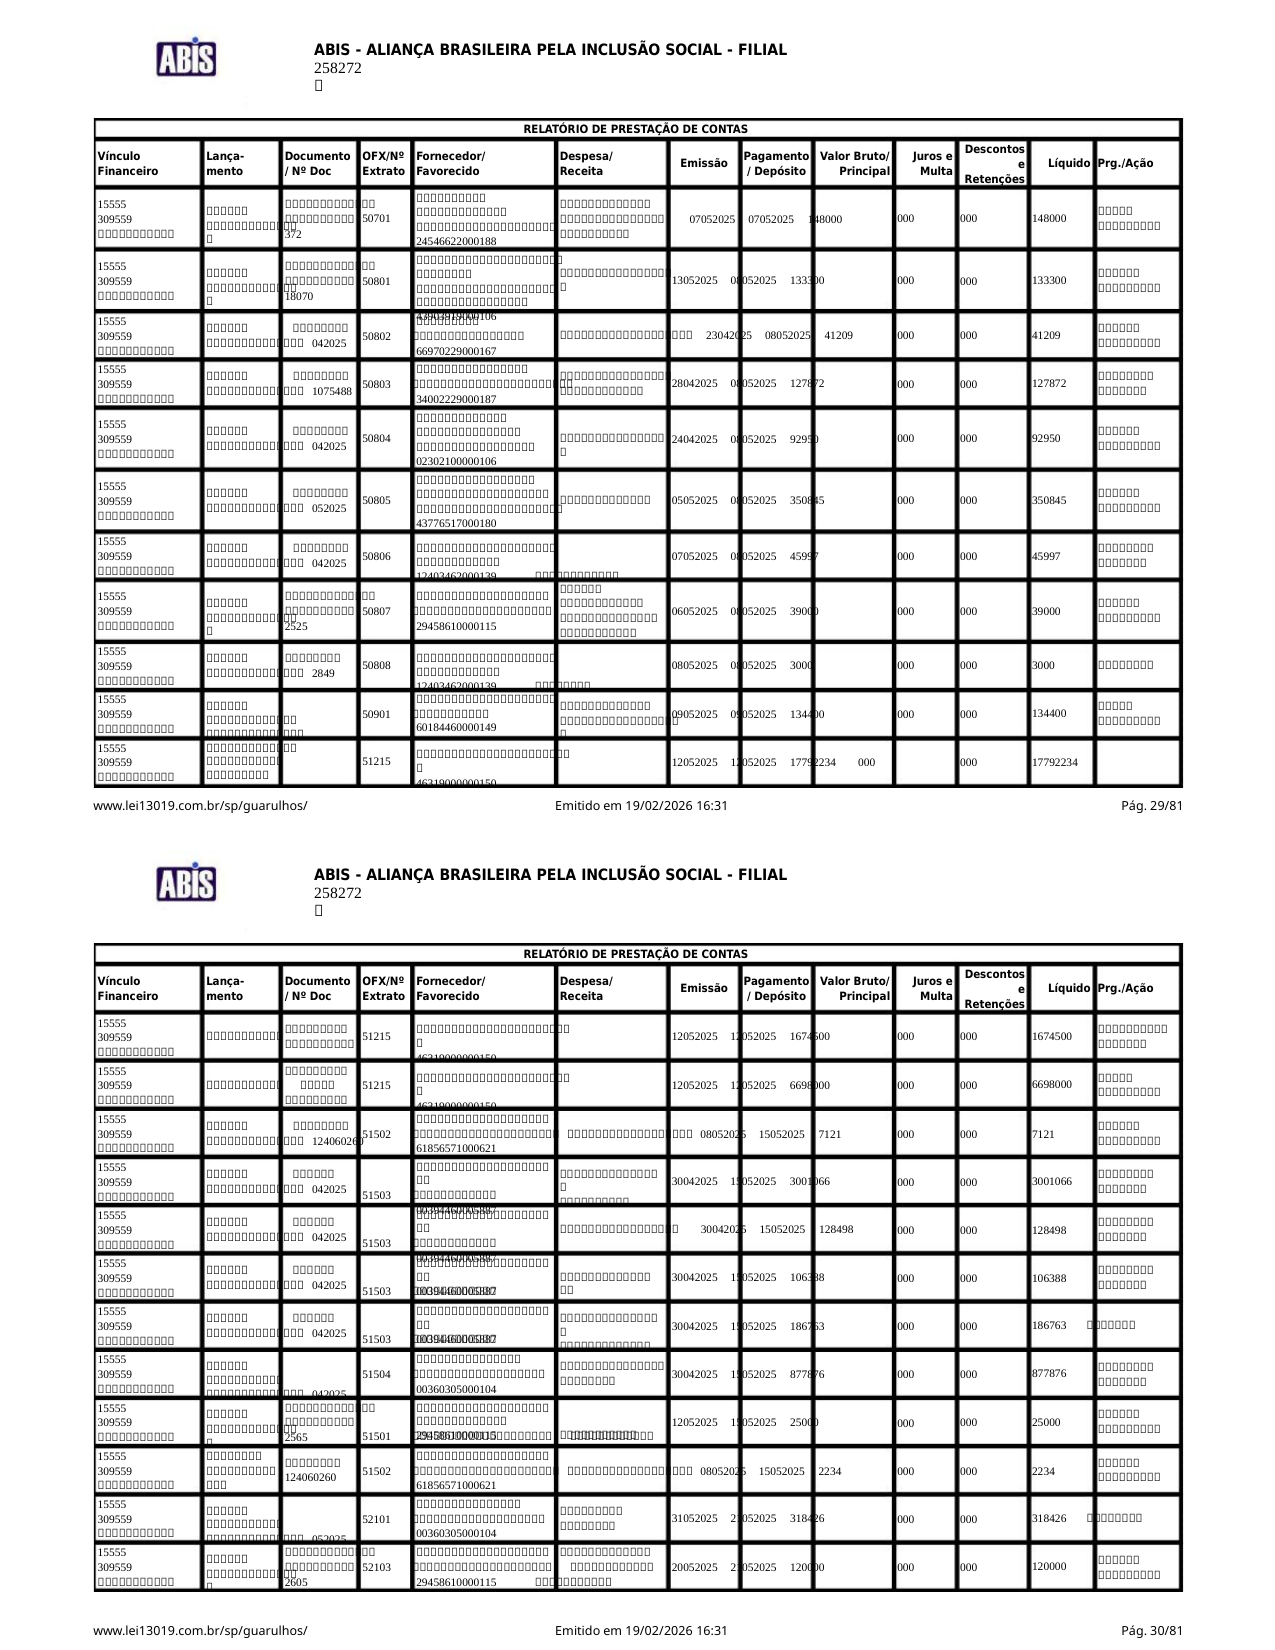

ABIS - ALIANÇA BRASILEIRA PELA INCLUSÃO SOCIAL - FILIAL


RELATÓRIO DE PRESTAÇÃO DE CONTAS
Descontos
e
Retenções
Vínculo
Financeiro
Lança-
mento
Documento
/ Nº Doc
OFX/Nº
Extrato
Fornecedor/
Favorecido
Despesa/
Receita
Pagamento
/ Depósito
Valor Bruto/
Principal
Juros e
Multa
Emissão
Líquido Prg./Ação











   













 












  






 

 
 


   









 

 
 




  
  








 
 














 
 





  
  
  












 
 
 
 










 












 

 
 

  
  











 
 
 












 

   
Emitido em 19/02/2026 16:31
www.lei13019.com.br/sp/guarulhos/
Pág. 29/81
ABIS - ALIANÇA BRASILEIRA PELA INCLUSÃO SOCIAL - FILIAL


RELATÓRIO DE PRESTAÇÃO DE CONTAS
Descontos
e
Retenções
Vínculo
Financeiro
Lança-
mento
Documento
/ Nº Doc
OFX/Nº
Extrato
Fornecedor/
Favorecido
Despesa/
Receita
Pagamento
/ Depósito
Valor Bruto/
Principal
Juros e
Multa
Emissão
Líquido Prg./Ação












  
  


















 






















     

 
 






 

 
 




  







 

 
 


   




 
 
 



  
  
  
  





 
 
 


 







 

 
 











 
  













     









 

 
 


  
  
 









  
 




www.lei13019.com.br/sp/guarulhos/
Emitido em 19/02/2026 16:31
Pág. 30/81